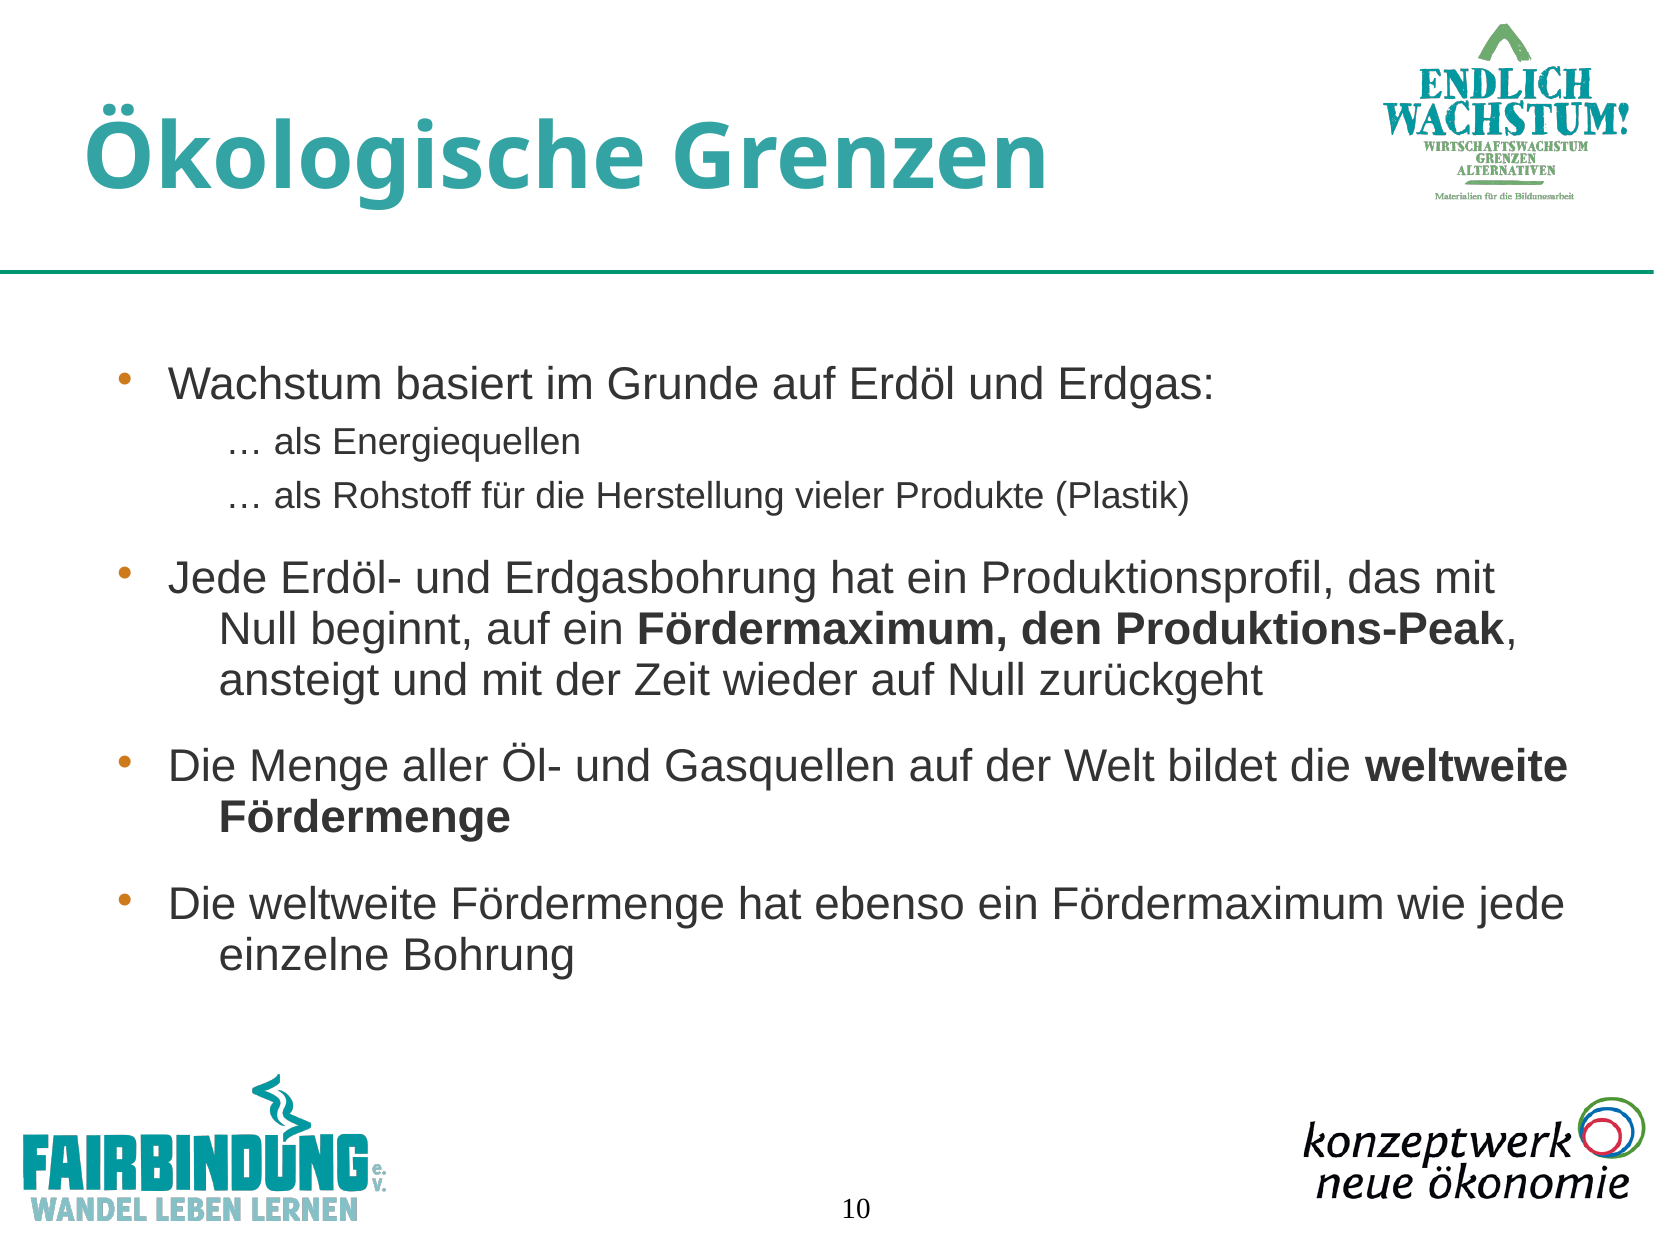

# Ökologische Grenzen
Wachstum basiert im Grunde auf Erdöl und Erdgas:
 … als Energiequellen
 … als Rohstoff für die Herstellung vieler Produkte (Plastik)
Jede Erdöl- und Erdgasbohrung hat ein Produktionsprofil, das mit Null beginnt, auf ein Fördermaximum, den Produktions-Peak, ansteigt und mit der Zeit wieder auf Null zurückgeht
Die Menge aller Öl- und Gasquellen auf der Welt bildet die weltweite Fördermenge
Die weltweite Fördermenge hat ebenso ein Fördermaximum wie jede einzelne Bohrung
10